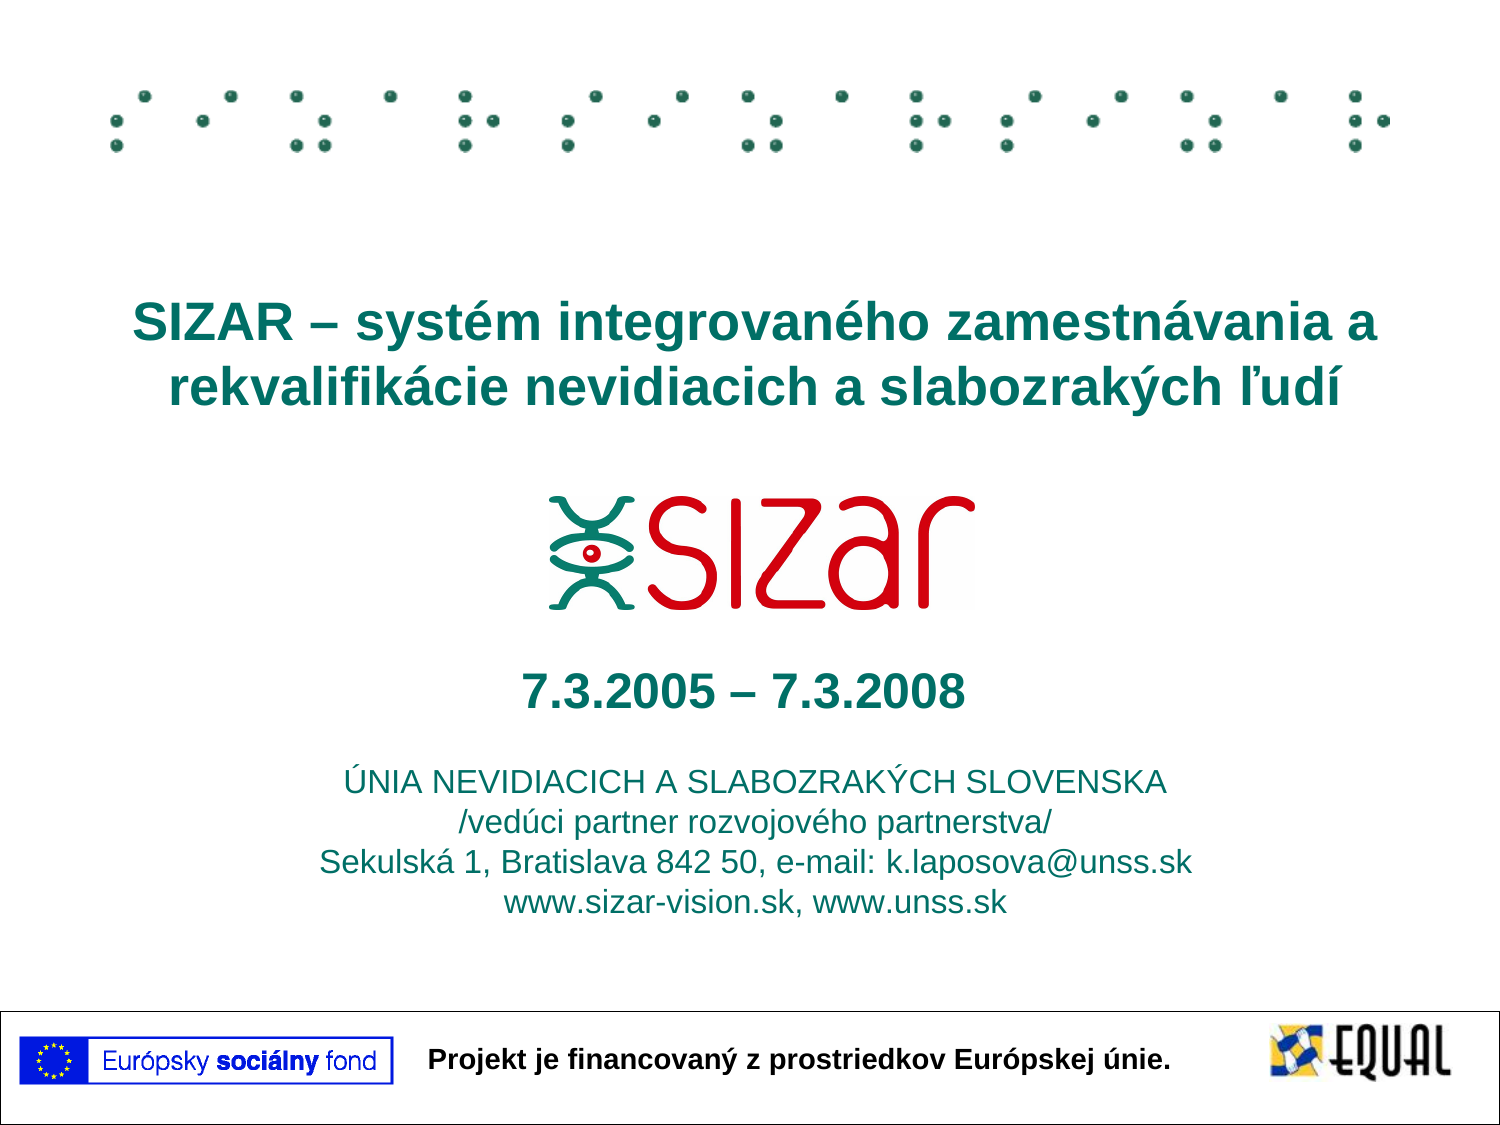

SIZAR – systém integrovaného zamestnávania a rekvalifikácie nevidiacich a slabozrakých ľudí
7.3.2005 – 7.3.2008
ÚNIA NEVIDIACICH A SLABOZRAKÝCH SLOVENSKA
/vedúci partner rozvojového partnerstva/
Sekulská 1, Bratislava 842 50, e-mail: k.laposova@unss.sk
www.sizar-vision.sk, www.unss.sk
Projekt je financovaný z prostriedkov Európskej únie.